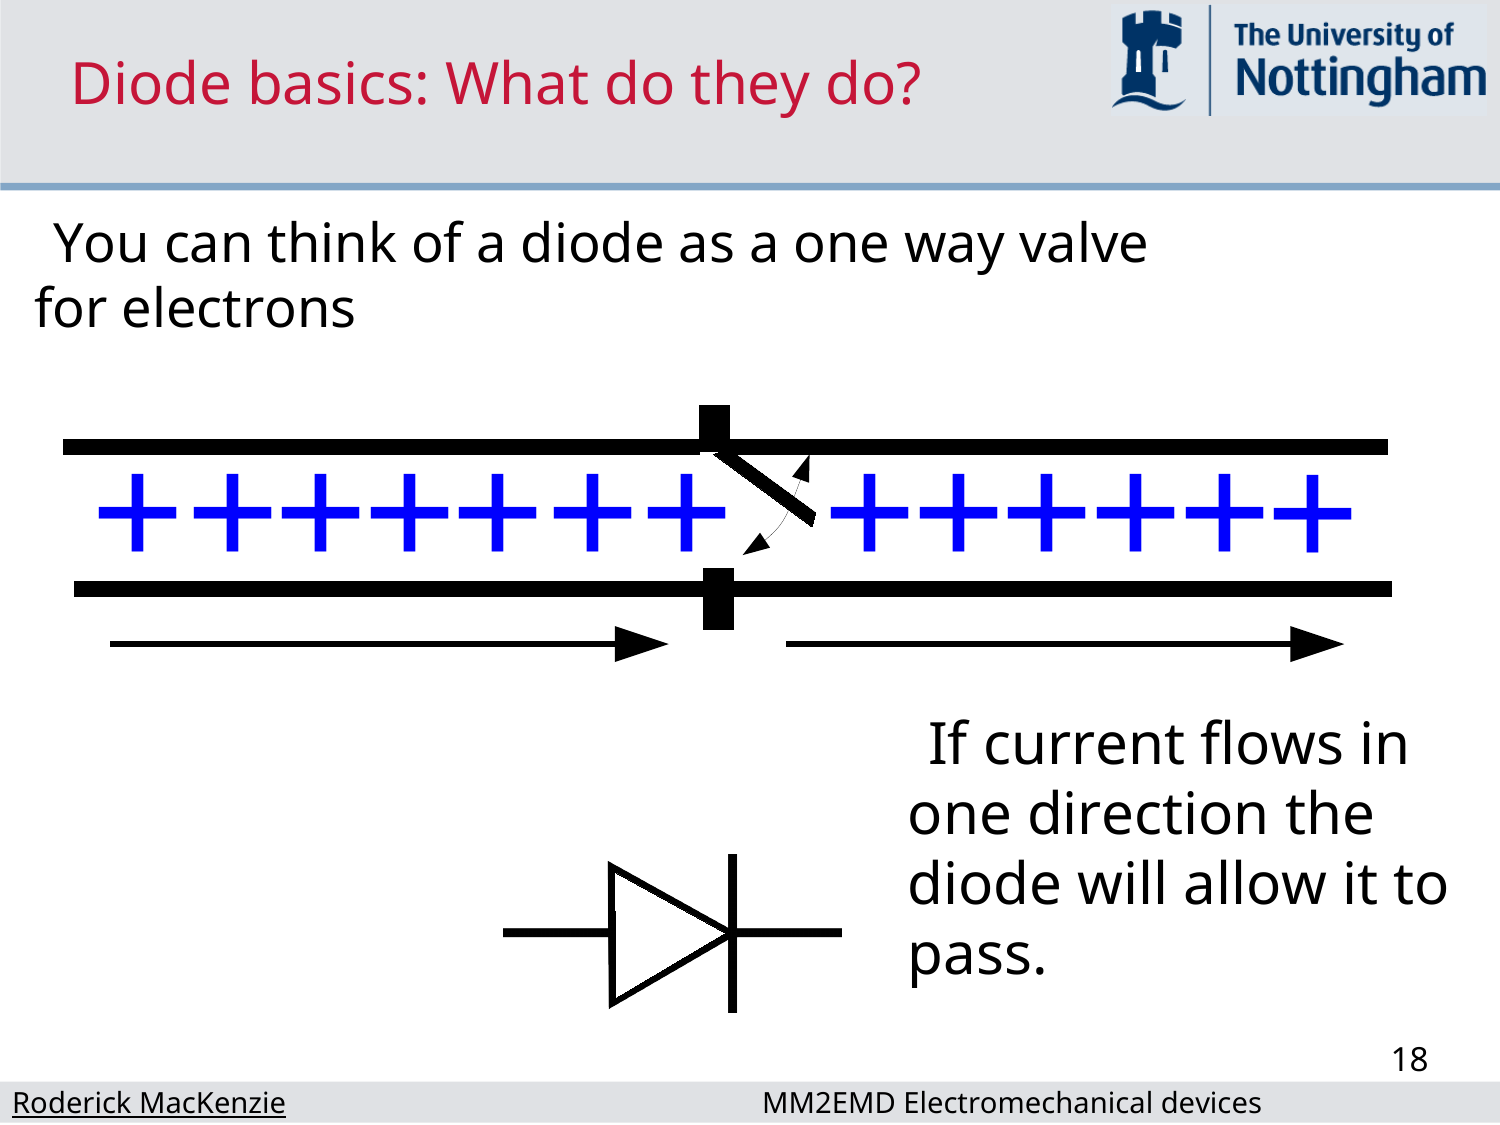

# Diode basics: What do they do?
You can think of a diode as a one way valve for electrons
+
+
+
+
+
+
+
+
+
+
+
+
+
If current flows in one direction the diode will allow it to pass.